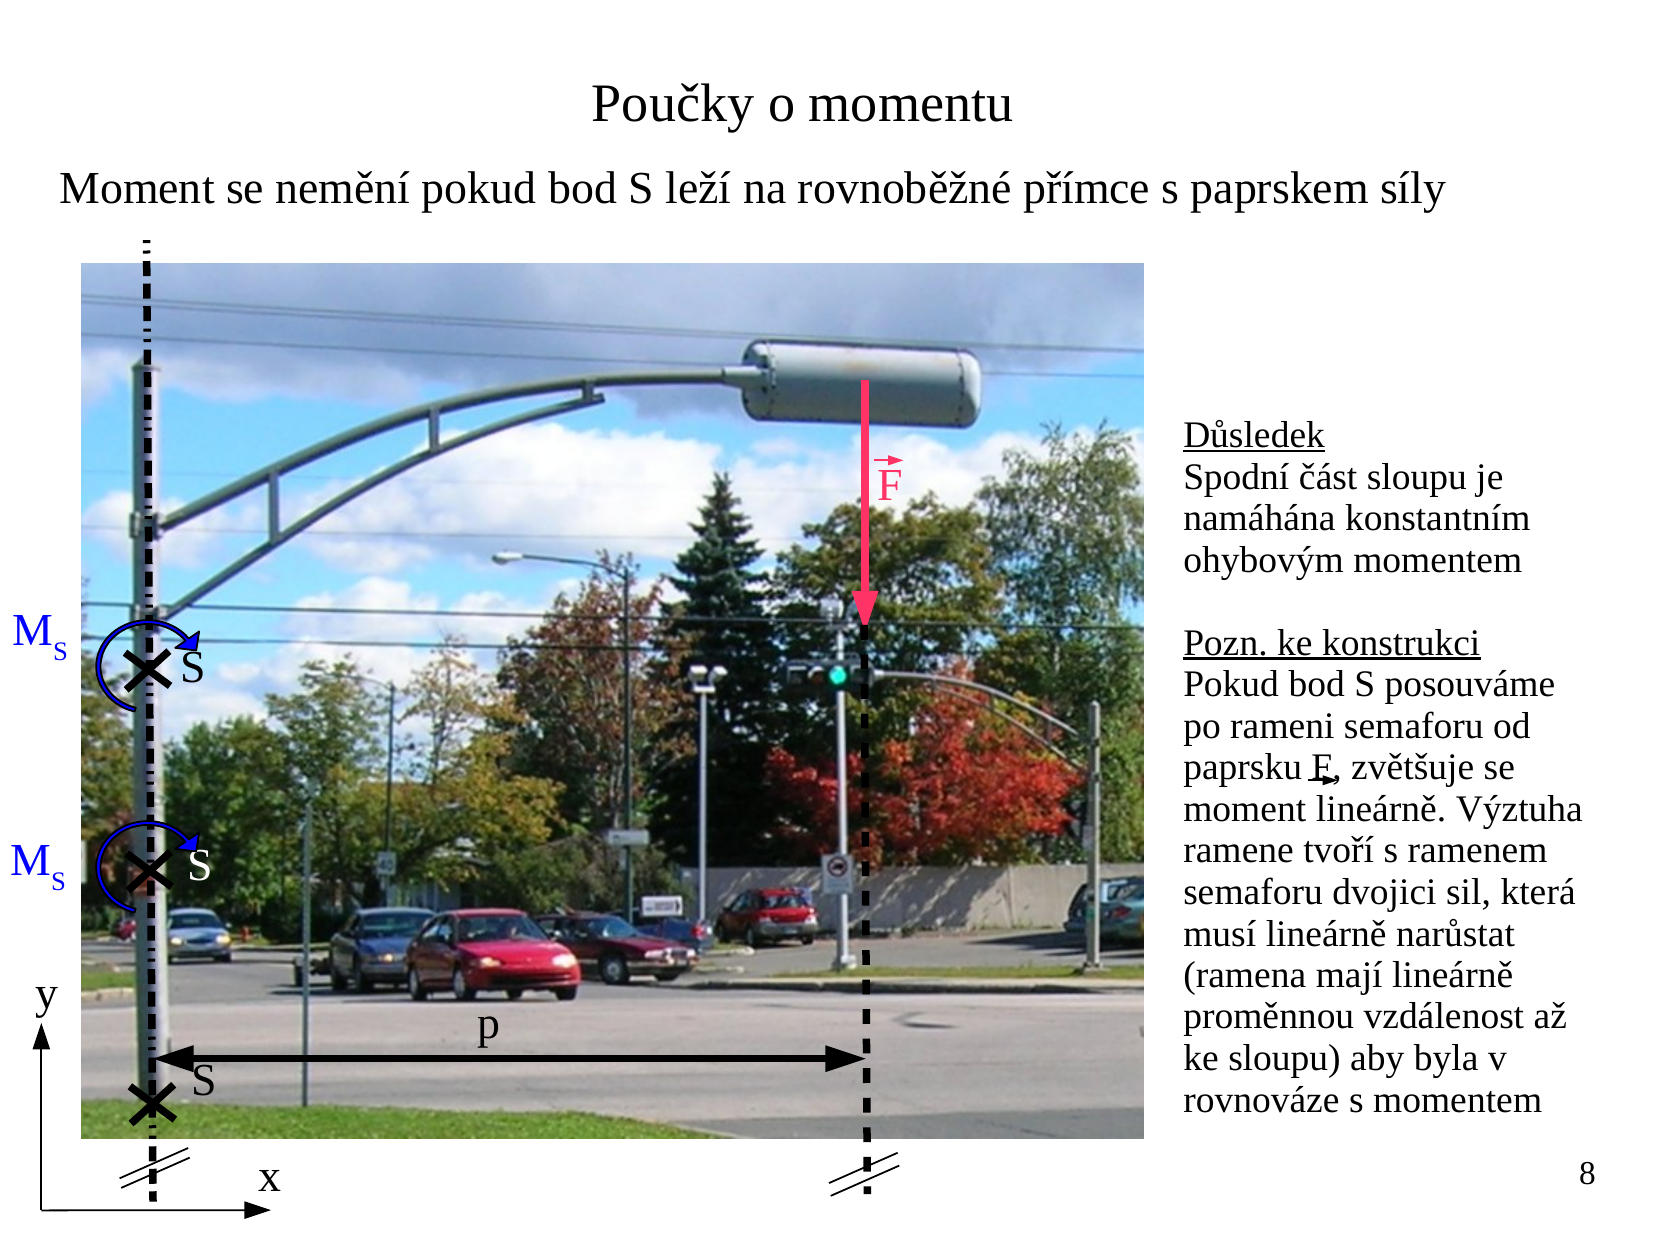

# Poučky o momentu
Moment se nemění pokud bod S leží na rovnoběžné přímce s paprskem síly
Důsledek
Spodní část sloupu je namáhána konstantním ohybovým momentem
Pozn. ke konstrukci
Pokud bod S posouváme po rameni semaforu od paprsku F, zvětšuje se moment lineárně. Výztuha ramene tvoří s ramenem semaforu dvojici sil, která musí lineárně narůstat (ramena mají lineárně proměnnou vzdálenost až ke sloupu) aby byla v rovnováze s momentem
F
MS
S
S
MS
y
p
S
x
8